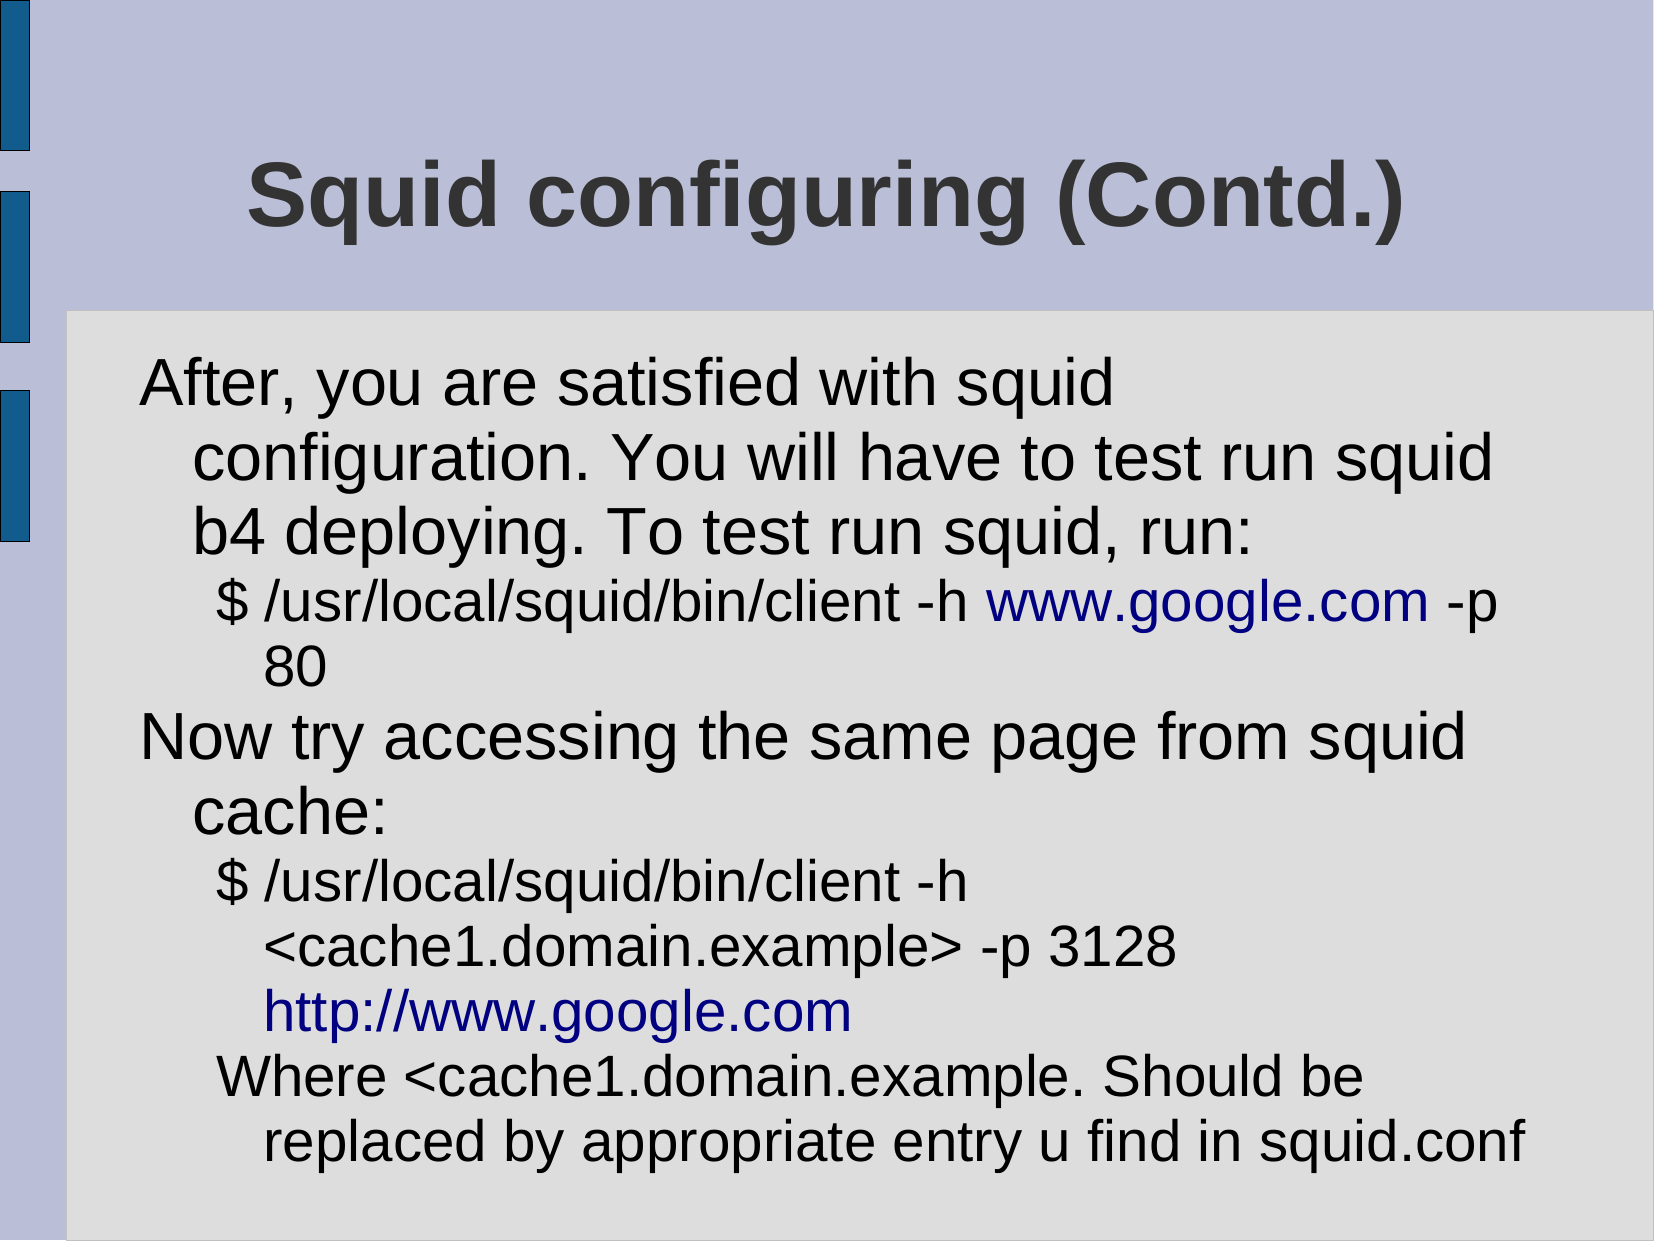

# Squid configuring (Contd.)
After, you are satisfied with squid configuration. You will have to test run squid b4 deploying. To test run squid, run:
$ /usr/local/squid/bin/client -h www.google.com -p 80
Now try accessing the same page from squid cache:
$ /usr/local/squid/bin/client -h <cache1.domain.example> -p 3128 http://www.google.com
Where <cache1.domain.example. Should be replaced by appropriate entry u find in squid.conf